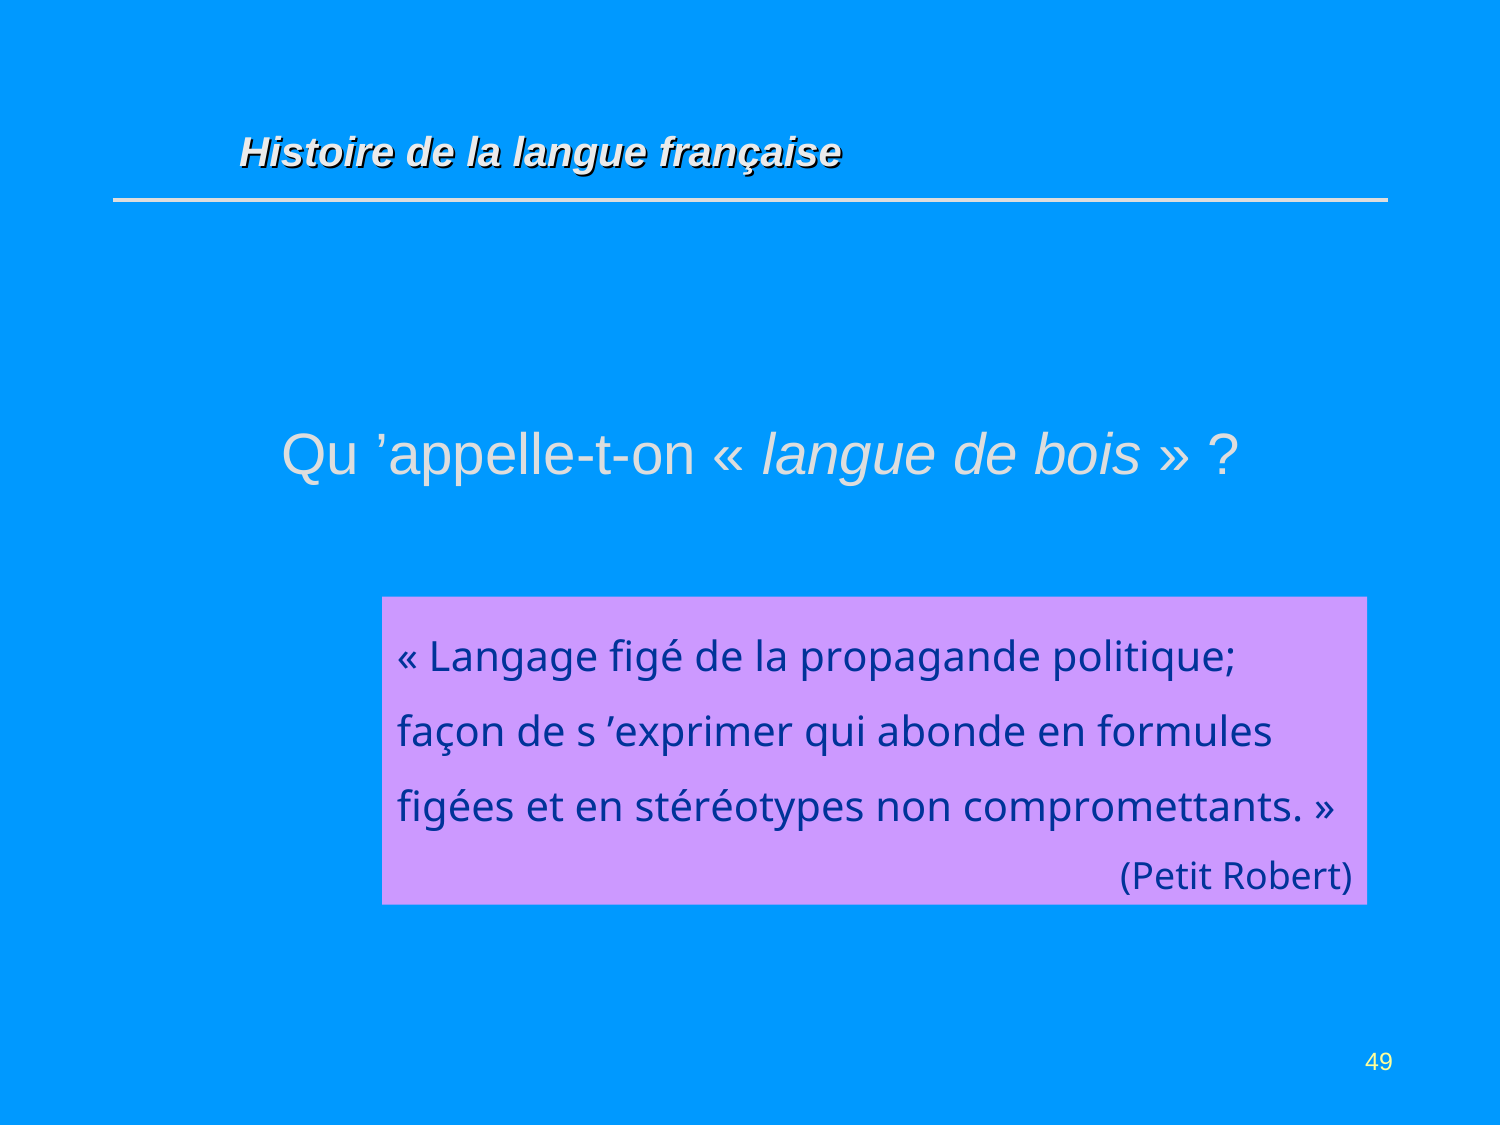

Histoire de la langue française
Qu ’appelle-t-on « langue de bois » ?
« Langage figé de la propagande politique; façon de s ’exprimer qui abonde en formules figées et en stéréotypes non compromettants. »
(Petit Robert)
49